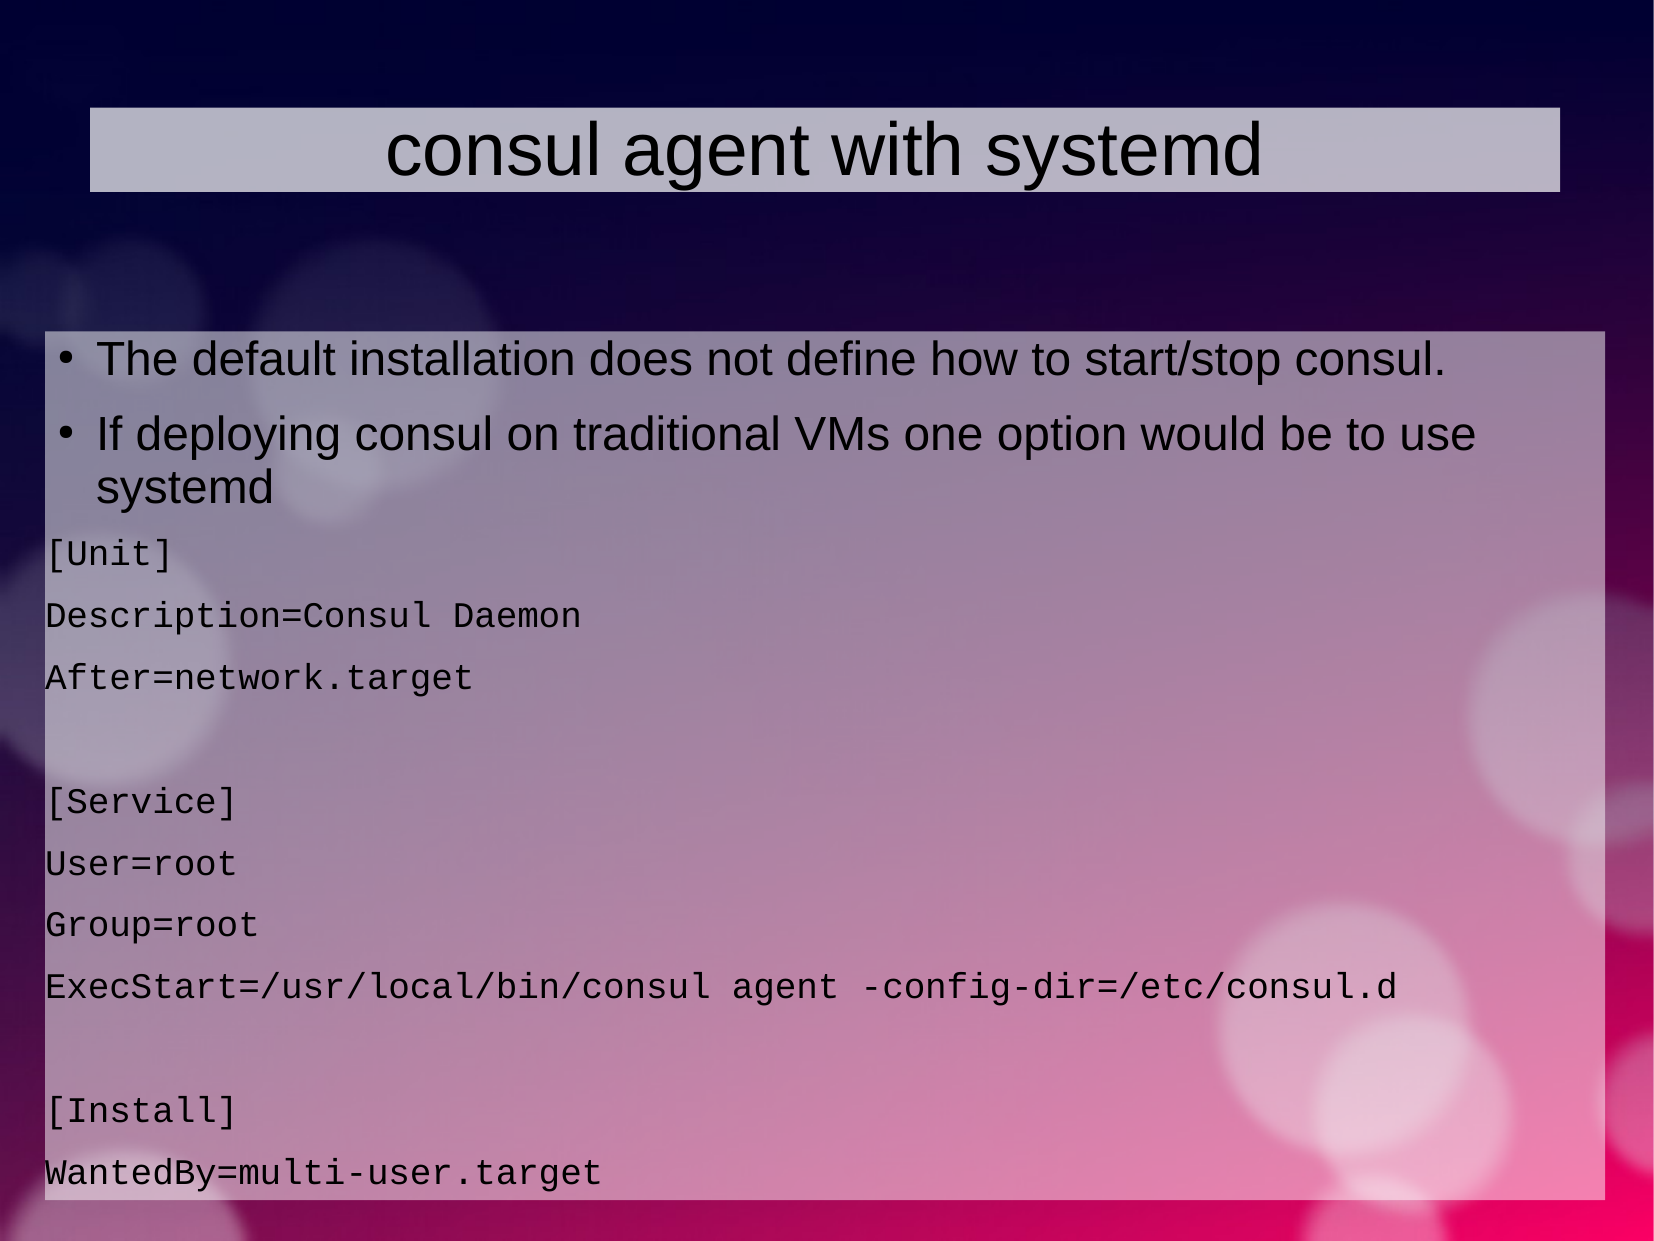

consul agent with systemd
# The default installation does not define how to start/stop consul.
If deploying consul on traditional VMs one option would be to use systemd
[Unit]
Description=Consul Daemon
After=network.target
[Service]
User=root
Group=root
ExecStart=/usr/local/bin/consul agent -config-dir=/etc/consul.d
[Install]
WantedBy=multi-user.target